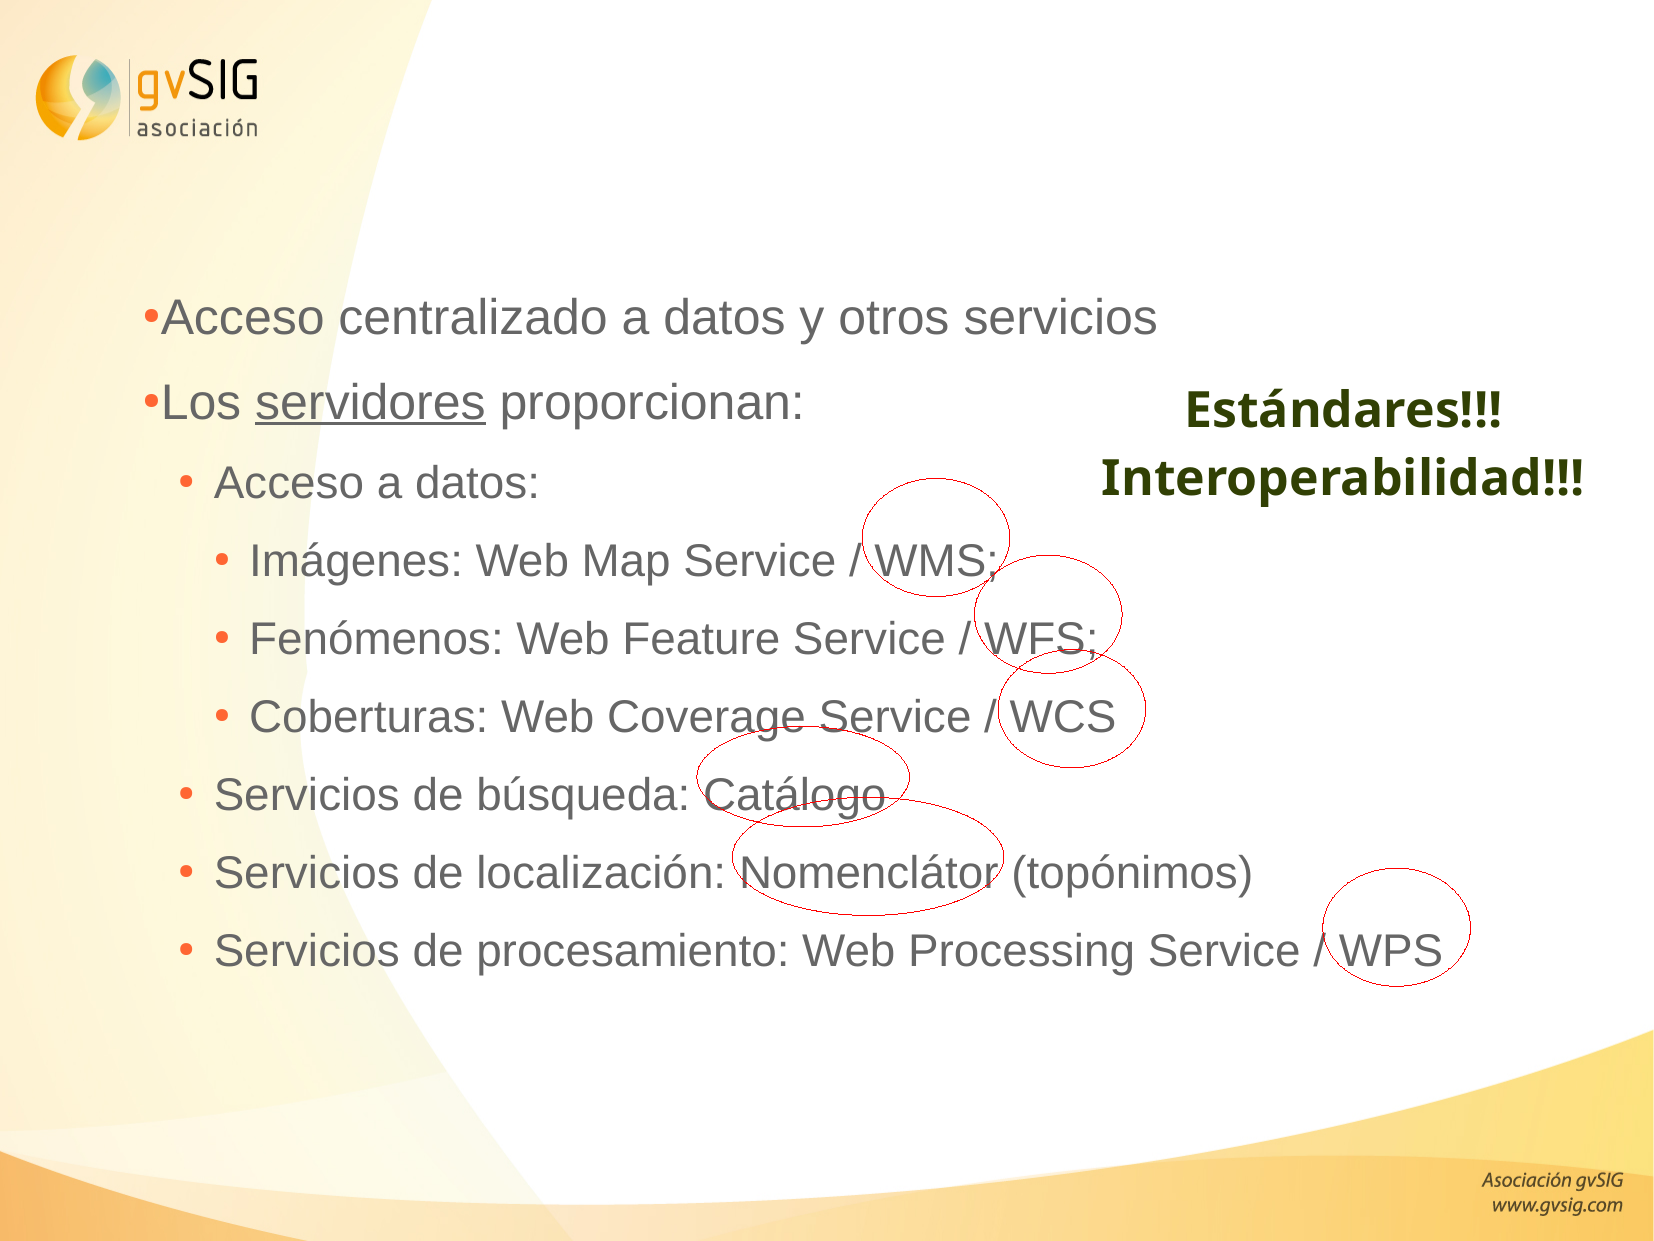

Acceso centralizado a datos y otros servicios
Los servidores proporcionan:
Acceso a datos:
Imágenes: Web Map Service / WMS;
Fenómenos: Web Feature Service / WFS;
Coberturas: Web Coverage Service / WCS
Servicios de búsqueda: Catálogo
Servicios de localización: Nomenclátor (topónimos)
Servicios de procesamiento: Web Processing Service / WPS
# Estándares!!! Interoperabilidad!!!